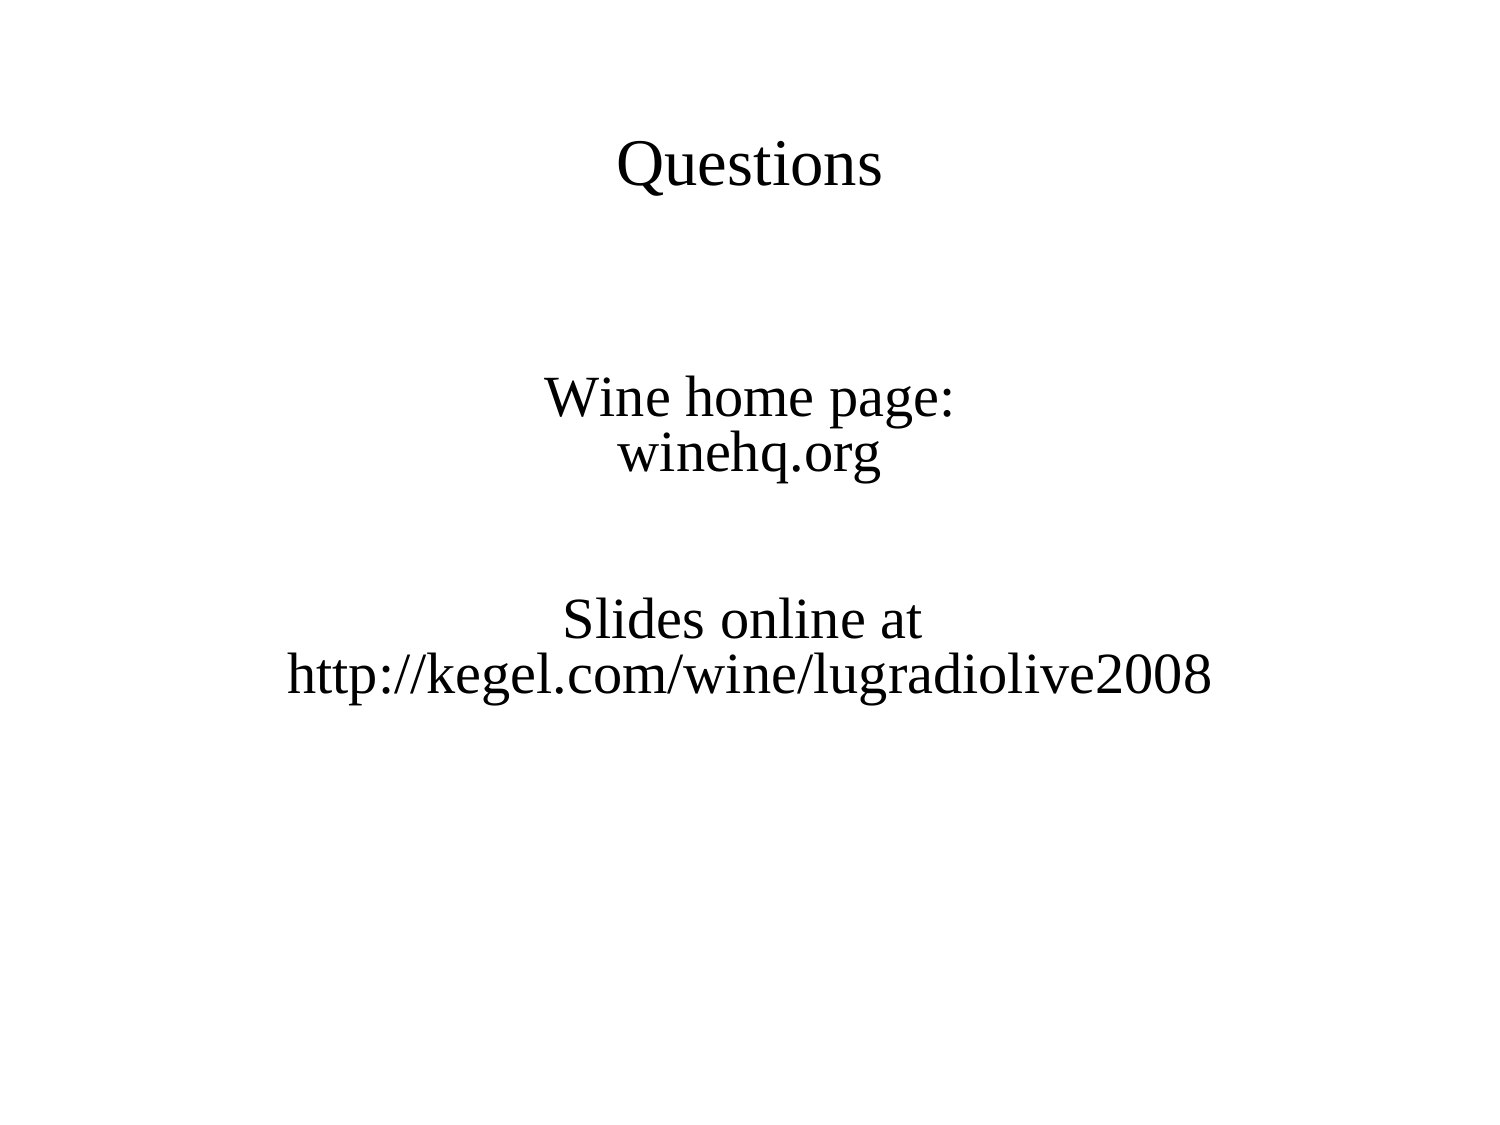

# Questions
Wine home page:
winehq.org
Slides online at
http://kegel.com/wine/lugradiolive2008